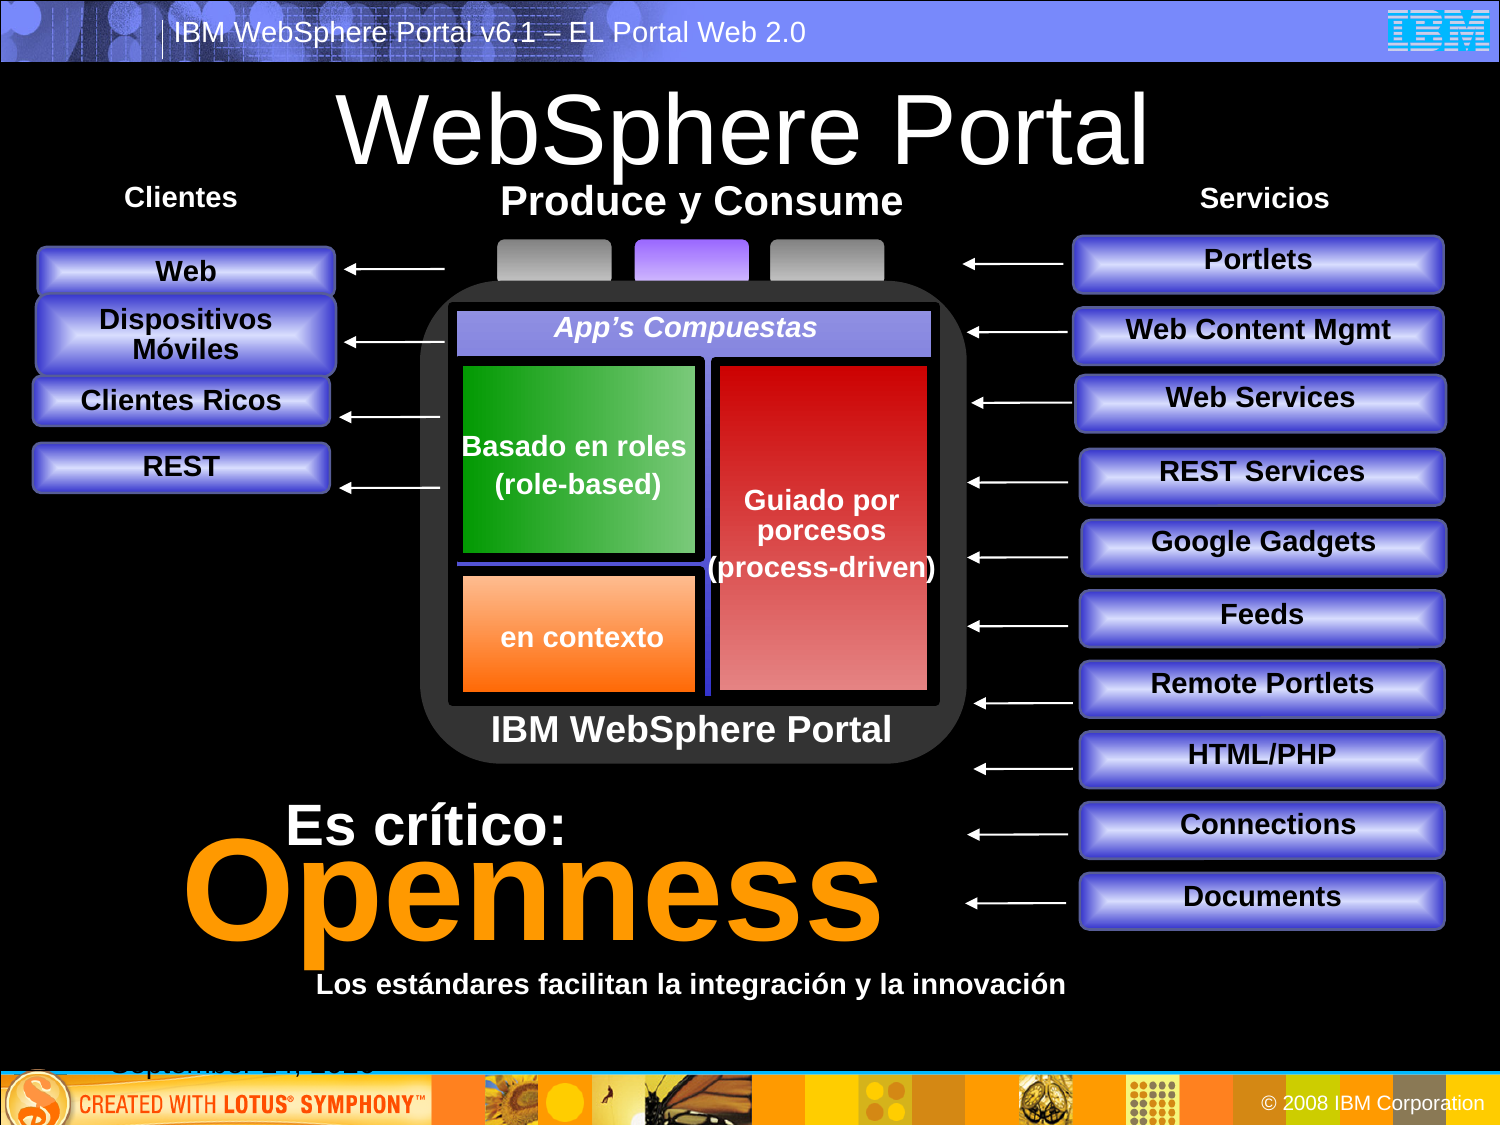

# WebSphere Portal
Produce y Consume
Clientes
Servicios
Portlets
App’s Compuestas
Basado en roles
(role-based)
Guiado por porcesos
(process-driven)
en contexto
IBM WebSphere Portal
Web
Dispositivos Móviles
Web Content Mgmt
Web Services
Clientes Ricos
REST
REST Services
Google Gadgets
Feeds
Remote Portlets
HTML/PHP
Connections
Documents
Es crítico:
Openness
Los estándares facilitan la integración y la innovación